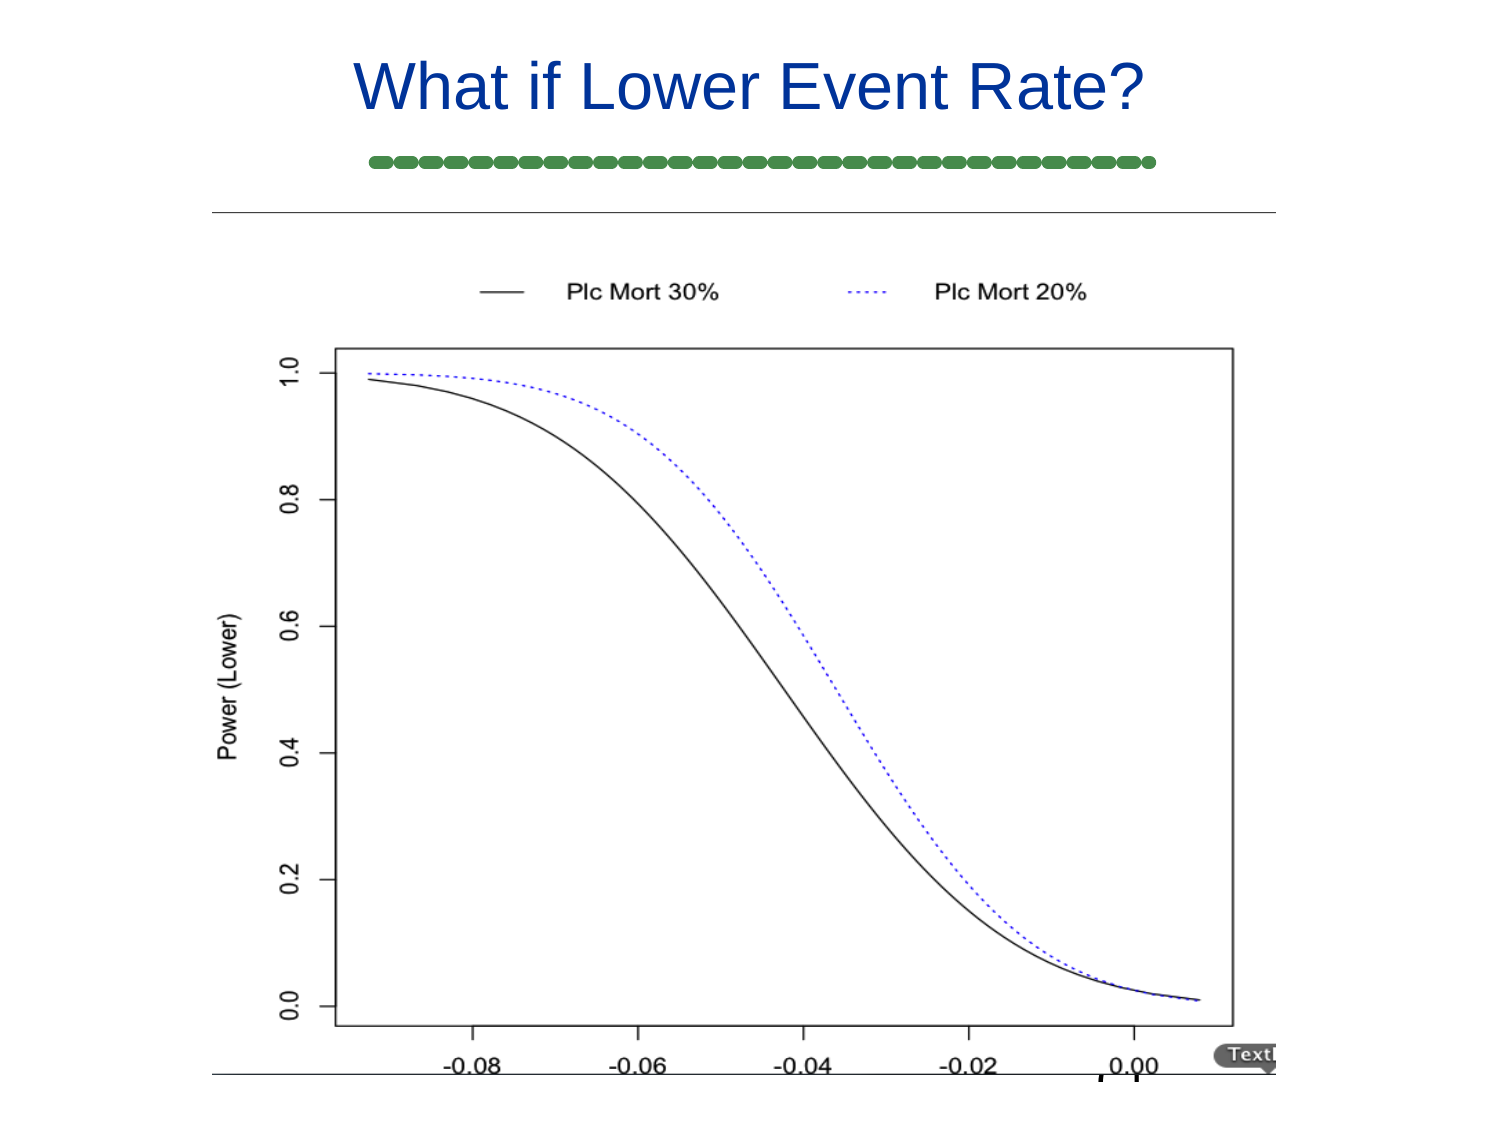

# What if Lower Event Rate?
74